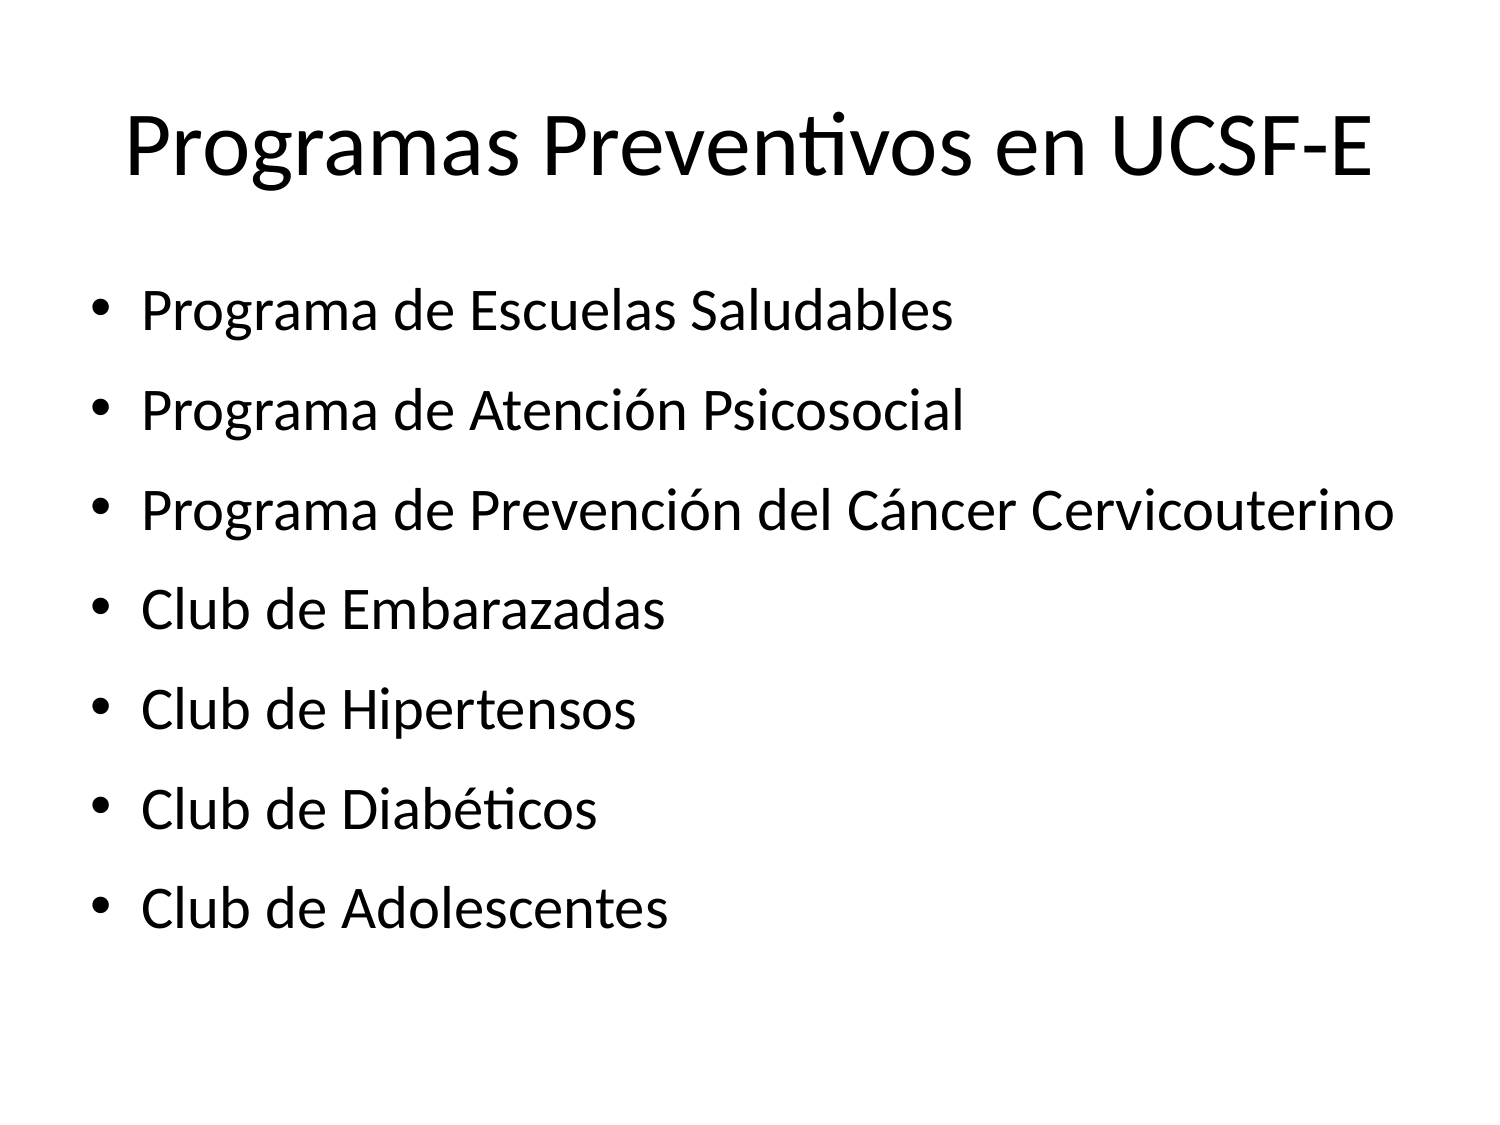

Programas Preventivos en UCSF-E
# Programa de Escuelas Saludables
Programa de Atención Psicosocial
Programa de Prevención del Cáncer Cervicouterino
Club de Embarazadas
Club de Hipertensos
Club de Diabéticos
Club de Adolescentes